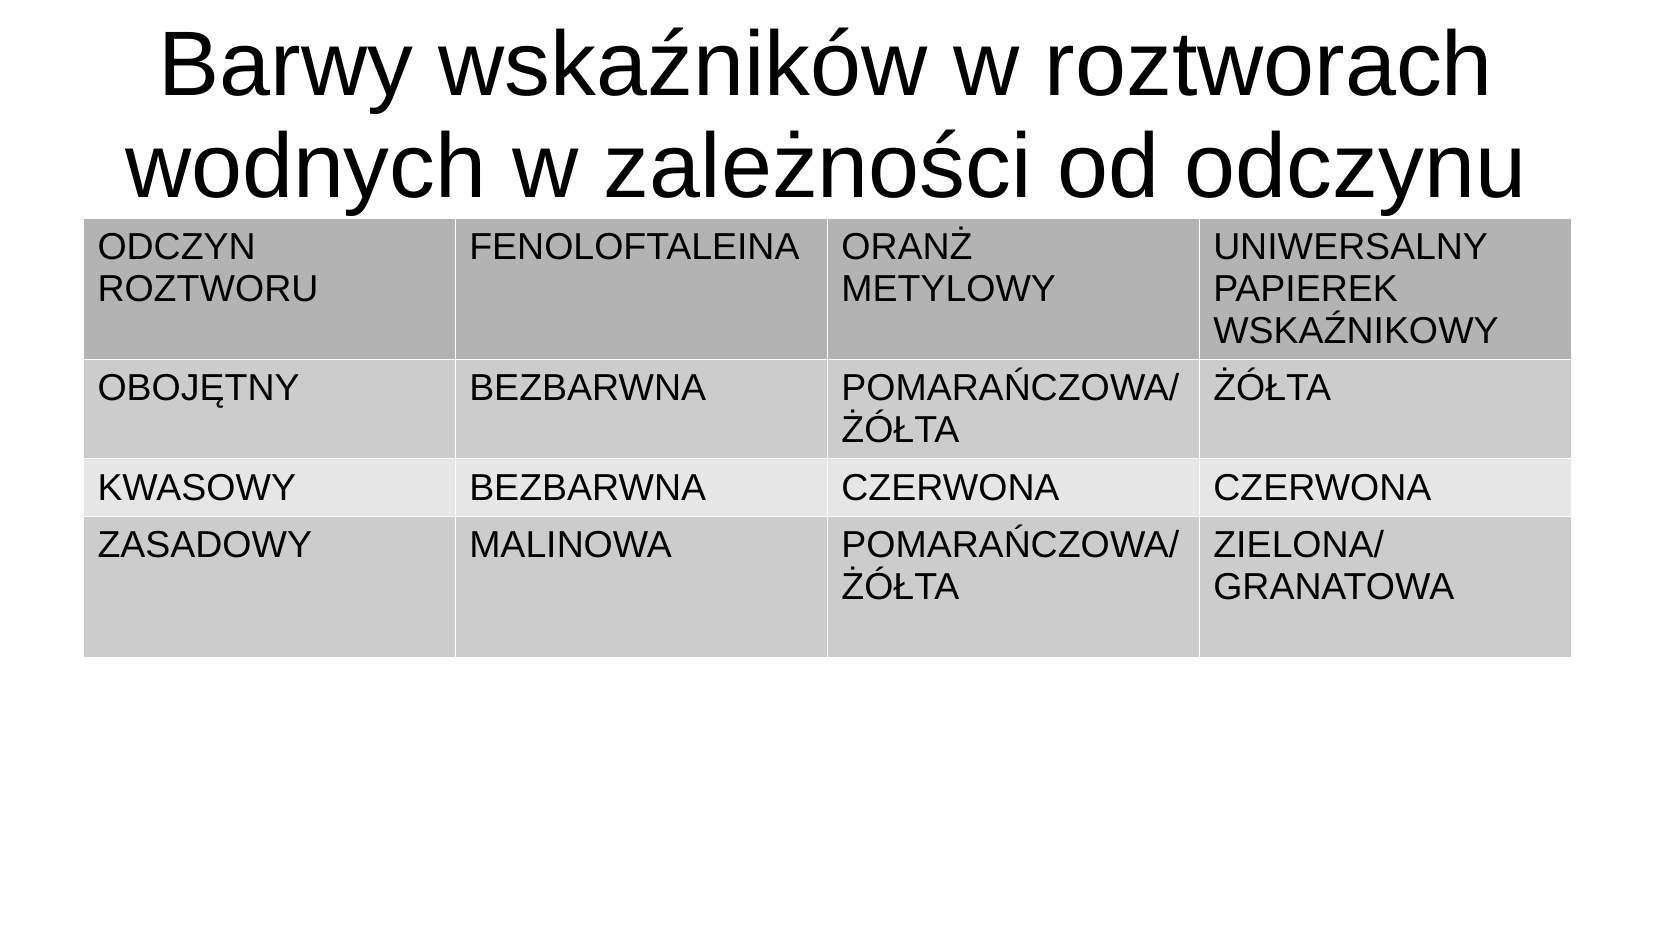

# Barwy wskaźników w roztworach wodnych w zależności od odczynu
| ODCZYN ROZTWORU | FENOLOFTALEINA | ORANŻ METYLOWY | UNIWERSALNY PAPIEREK WSKAŹNIKOWY |
| --- | --- | --- | --- |
| OBOJĘTNY | BEZBARWNA | POMARAŃCZOWA/ŻÓŁTA | ŻÓŁTA |
| KWASOWY | BEZBARWNA | CZERWONA | CZERWONA |
| ZASADOWY | MALINOWA | POMARAŃCZOWA/ŻÓŁTA | ZIELONA/GRANATOWA |